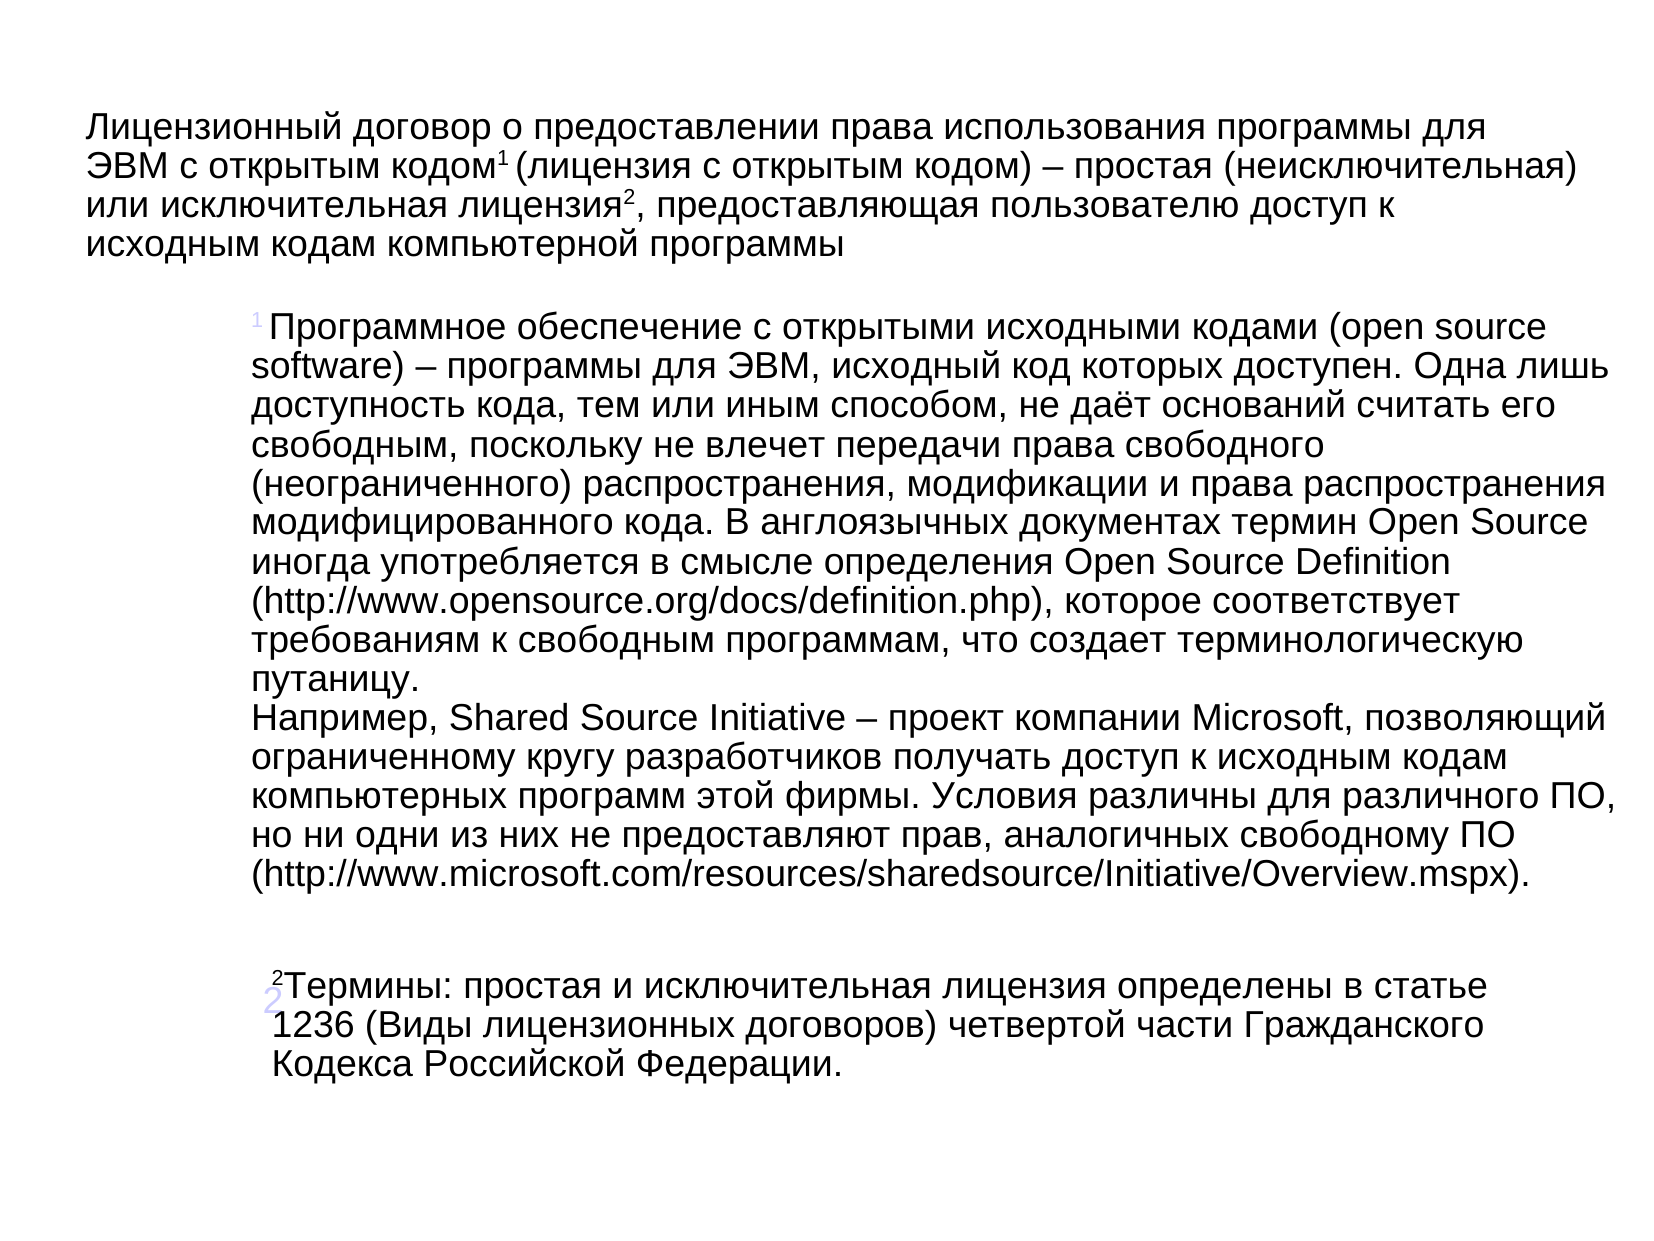

Лицензионный договор о предоставлении права использования программы для ЭВМ с открытым кодом1 (лицензия с открытым кодом) – простая (неисключительная) или исключительная лицензия2, предоставляющая пользователю доступ к исходным кодам компьютерной программы
1 Программное обеспечение с открытыми исходными кодами (open source software) – программы для ЭВМ, исходный код которых доступен. Одна лишь доступность кода, тем или иным способом, не даёт оснований считать его свободным, поскольку не влечет передачи права свободного (неограниченного) распространения, модификации и права распространения модифицированного кода. В англоязычных документах термин Open Source иногда употребляется в смысле определения Open Source Definition (http://www.opensource.org/docs/definition.php), которое соответствует требованиям к свободным программам, что создает терминологическую путаницу.
Например, Shared Source Initiative – проект компании Microsoft, позволяющий ограниченному кругу разработчиков получать доступ к исходным кодам компьютерных программ этой фирмы. Условия различны для различного ПО, но ни одни из них не предоставляют прав, аналогичных свободному ПО (http://www.microsoft.com/resources/sharedsource/Initiative/Overview.mspx).
2Термины: простая и исключительная лицензия определены в статье 1236 (Виды лицензионных договоров) четвертой части Гражданского Кодекса Российской Федерации.
2